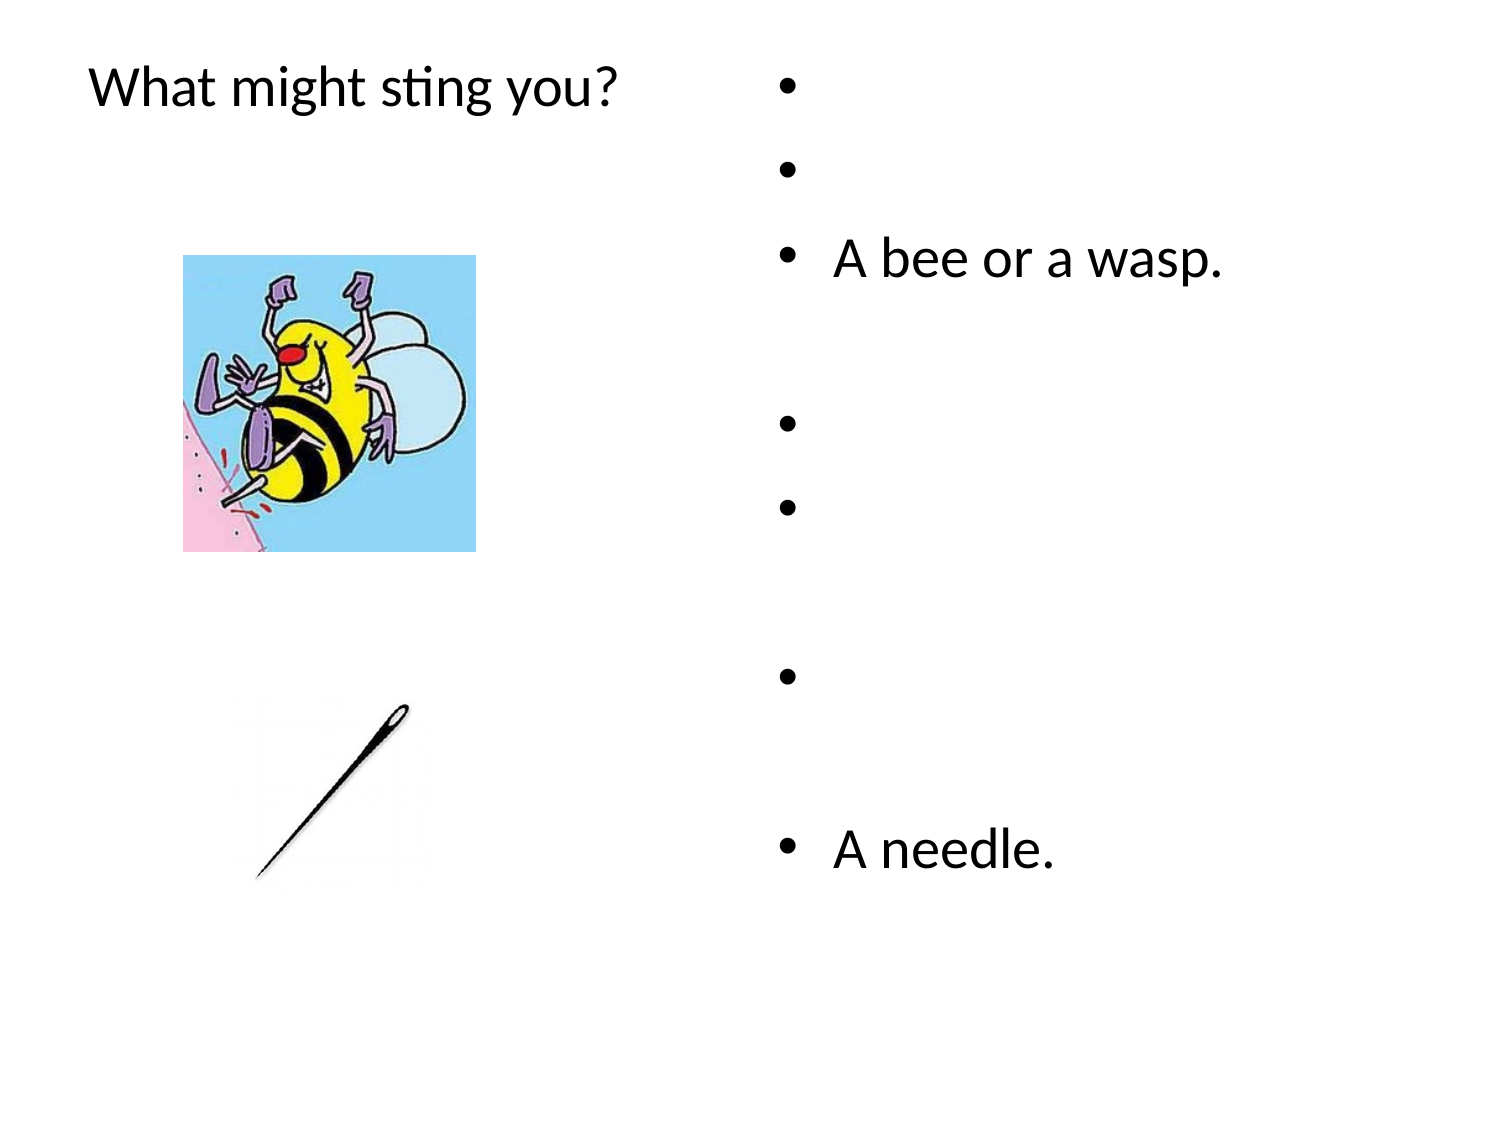

# What might sting you?
A bee or a wasp.
A needle.